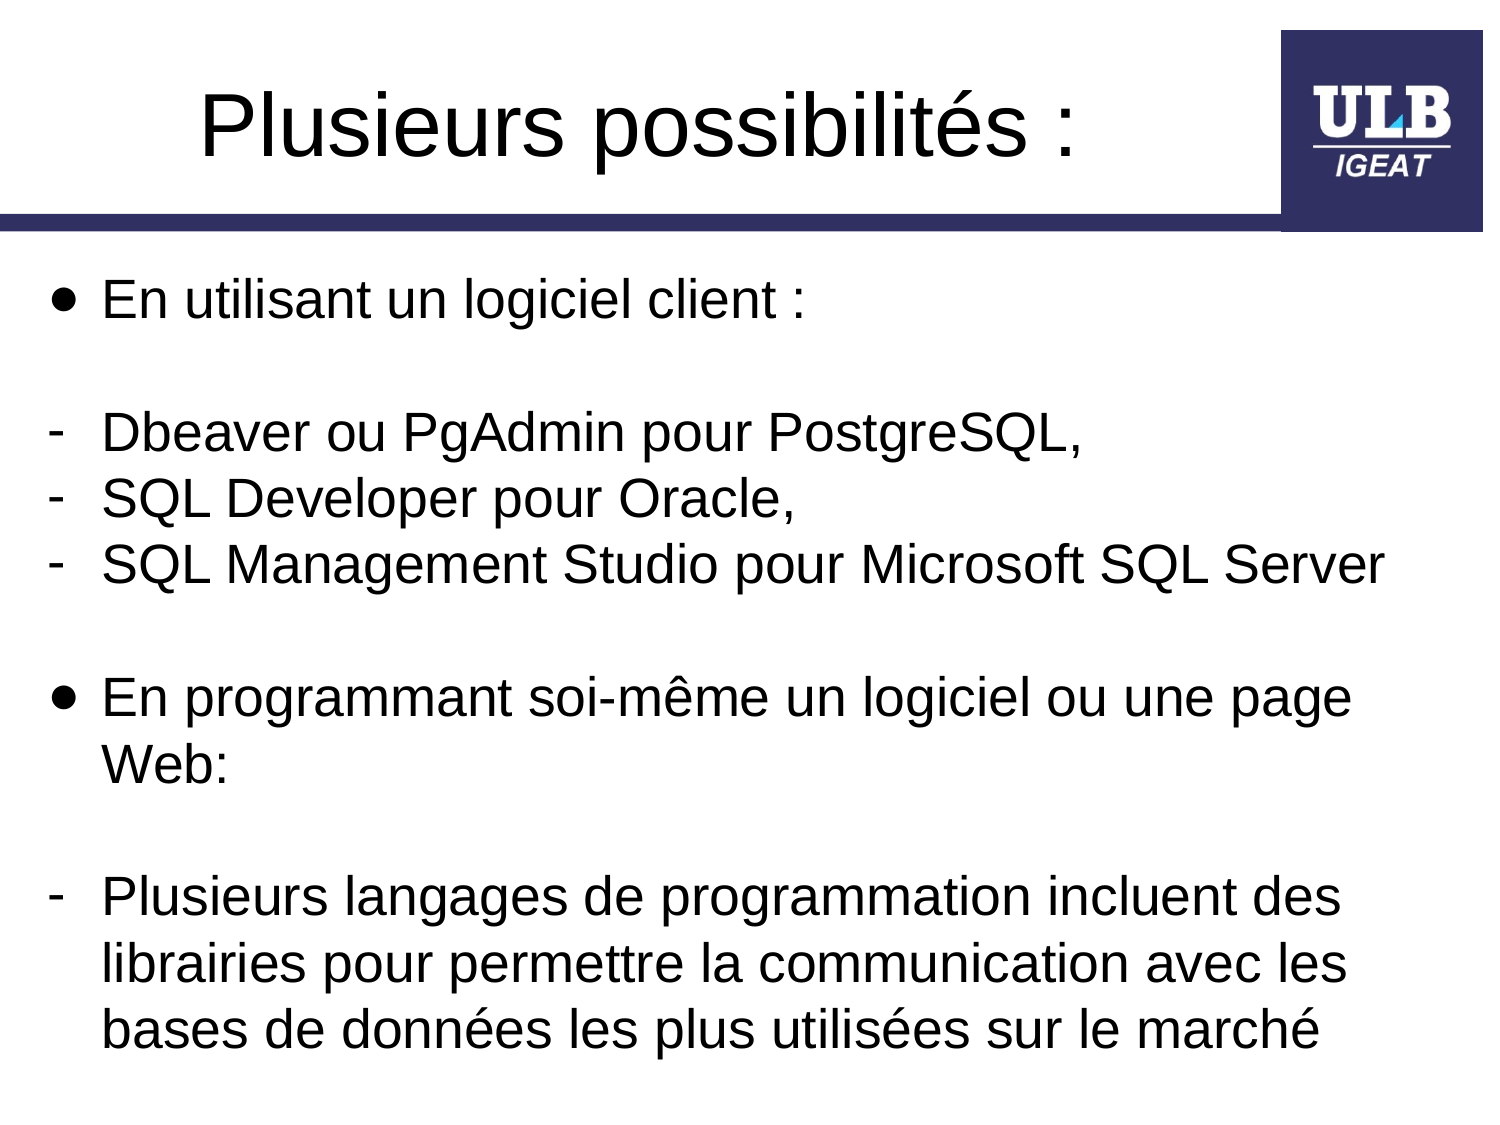

Plusieurs possibilités :
En utilisant un logiciel client :
Dbeaver ou PgAdmin pour PostgreSQL,
SQL Developer pour Oracle,
SQL Management Studio pour Microsoft SQL Server
En programmant soi-même un logiciel ou une page Web:
Plusieurs langages de programmation incluent des librairies pour permettre la communication avec les bases de données les plus utilisées sur le marché